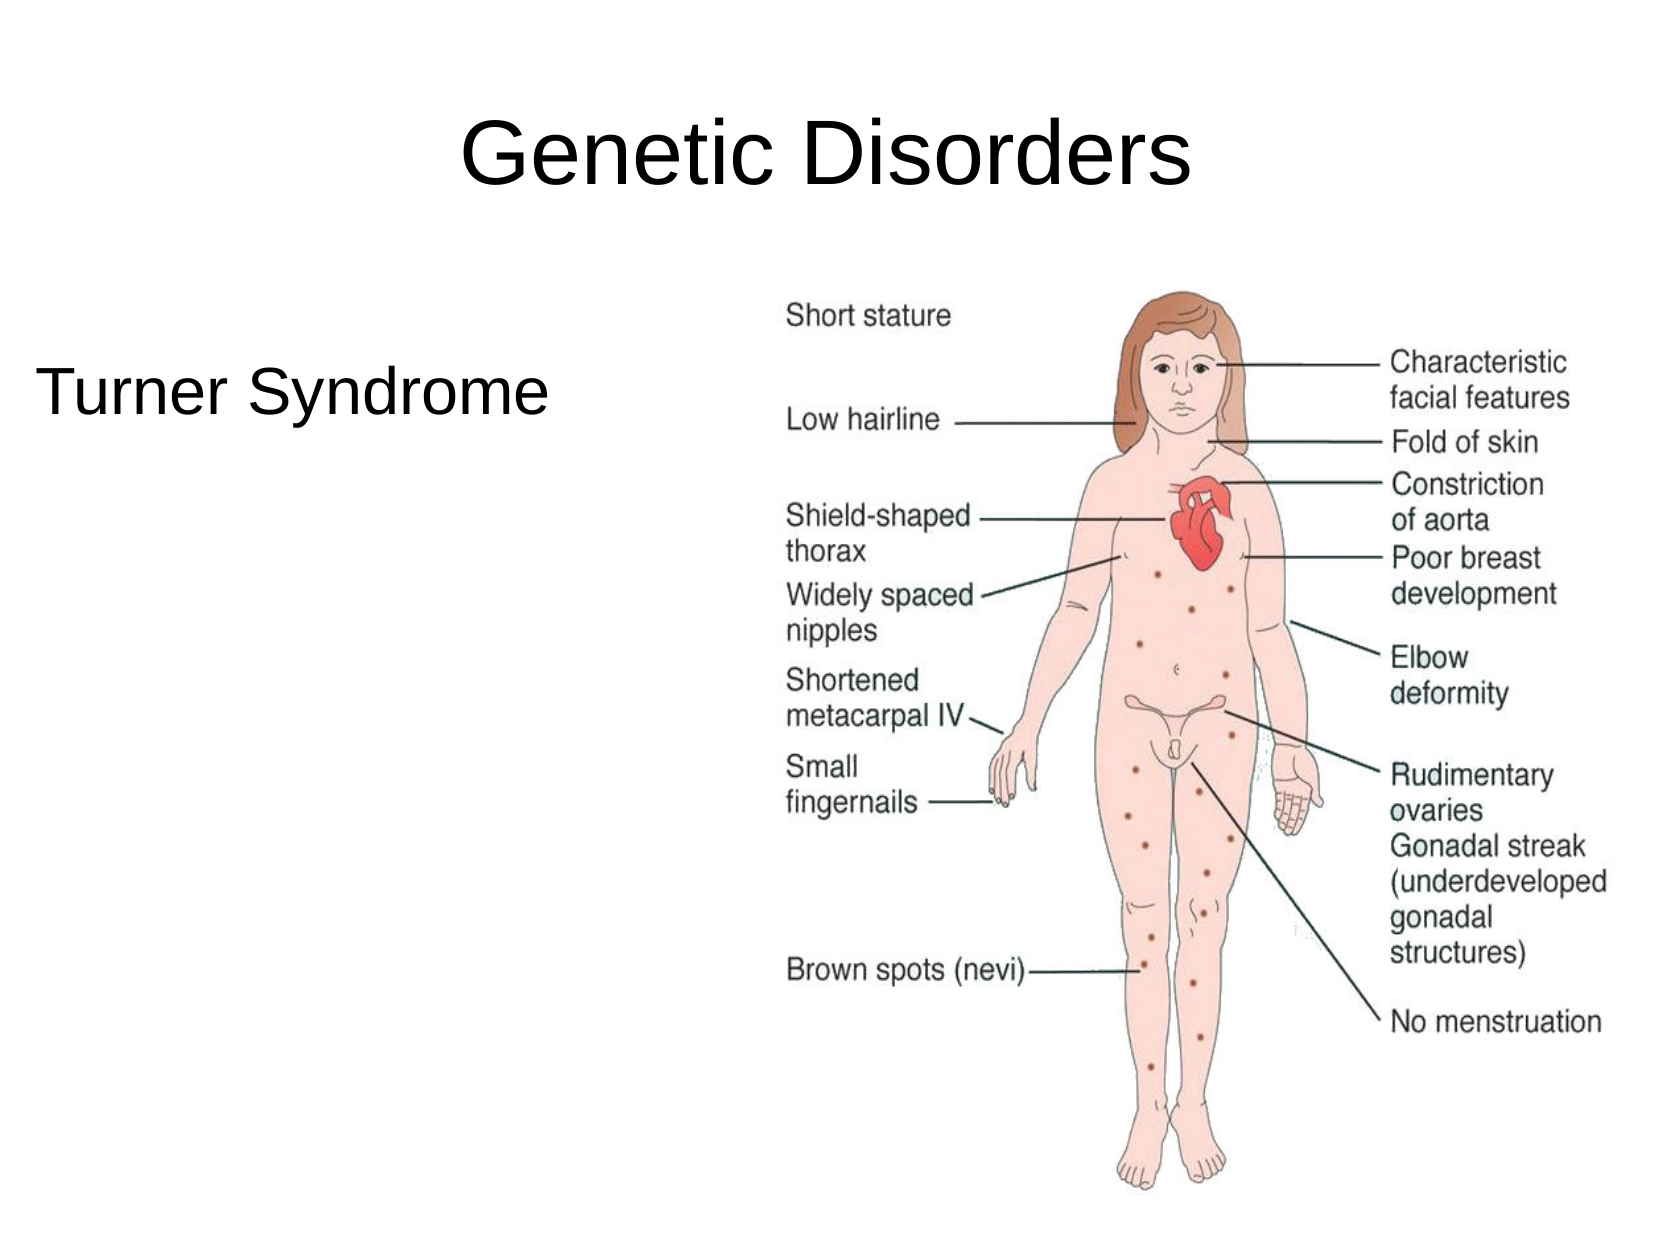

# Genetic Disorders
Turner Syndrome
Occurs when a female has only 1 X chromosome
Zygote has only 45 chromosomes (44X)